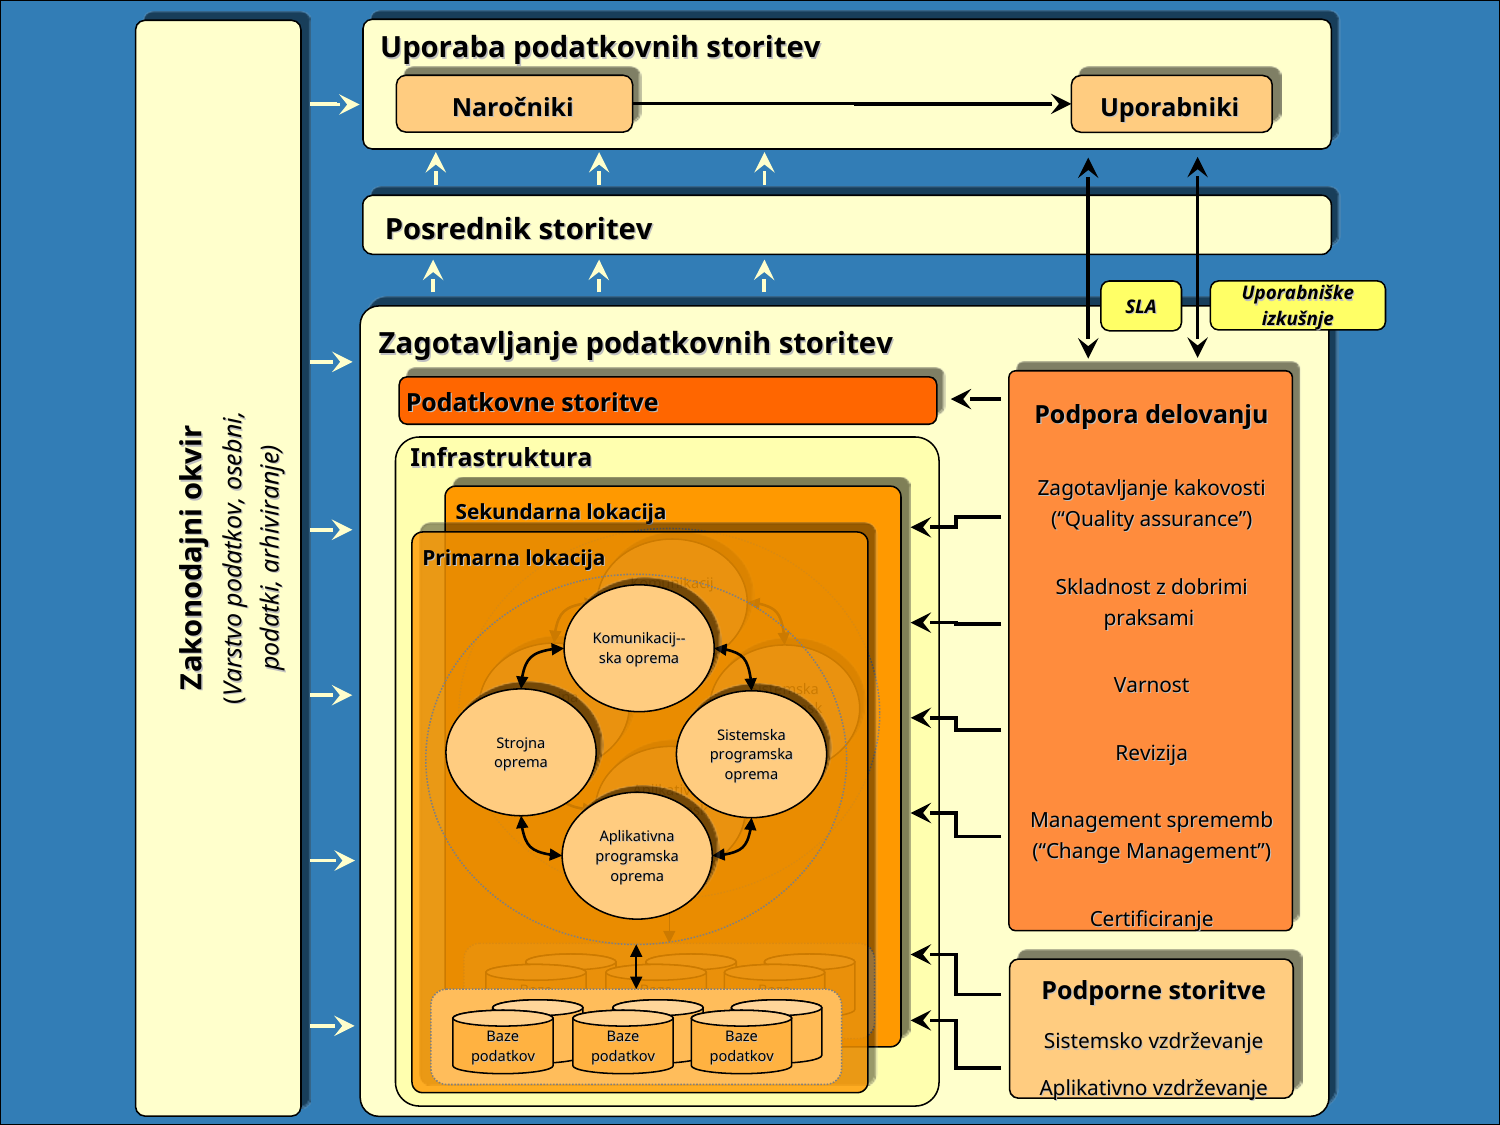

Uporaba podatkovnih storitev
Naročniki
Uporabniki
Posrednik storitev
Zakonodajni okvir (Varstvo podatkov, osebni, podatki, arhiviranje)
SLA
Uporabniške izkušnje
Podpora delovanju
Zagotavljanje kakovosti (“Quality assurance”)
Skladnost z dobrimi praksami
Varnost
Revizija
Management sprememb (“Change Management”)
Certificiranje
Podporne storitve
Sistemsko vzdrževanje
Aplikativno vzdrževanje
Zagotavljanje podatkovnih storitev
Podatkovne storitve
Infrastruktura
Sekundarna lokacija
Komunikacij- -ska oprema
Strojna oprema
Sistemska programska oprema
Aplikativna programska oprema
Baze podatkov
Baze podatkov
Baze podatkov
Primarna lokacija
Komunikacij--ska oprema
Strojna oprema
Sistemska programska oprema
Aplikativna programska oprema
Baze podatkov
Baze podatkov
Baze podatkov
8